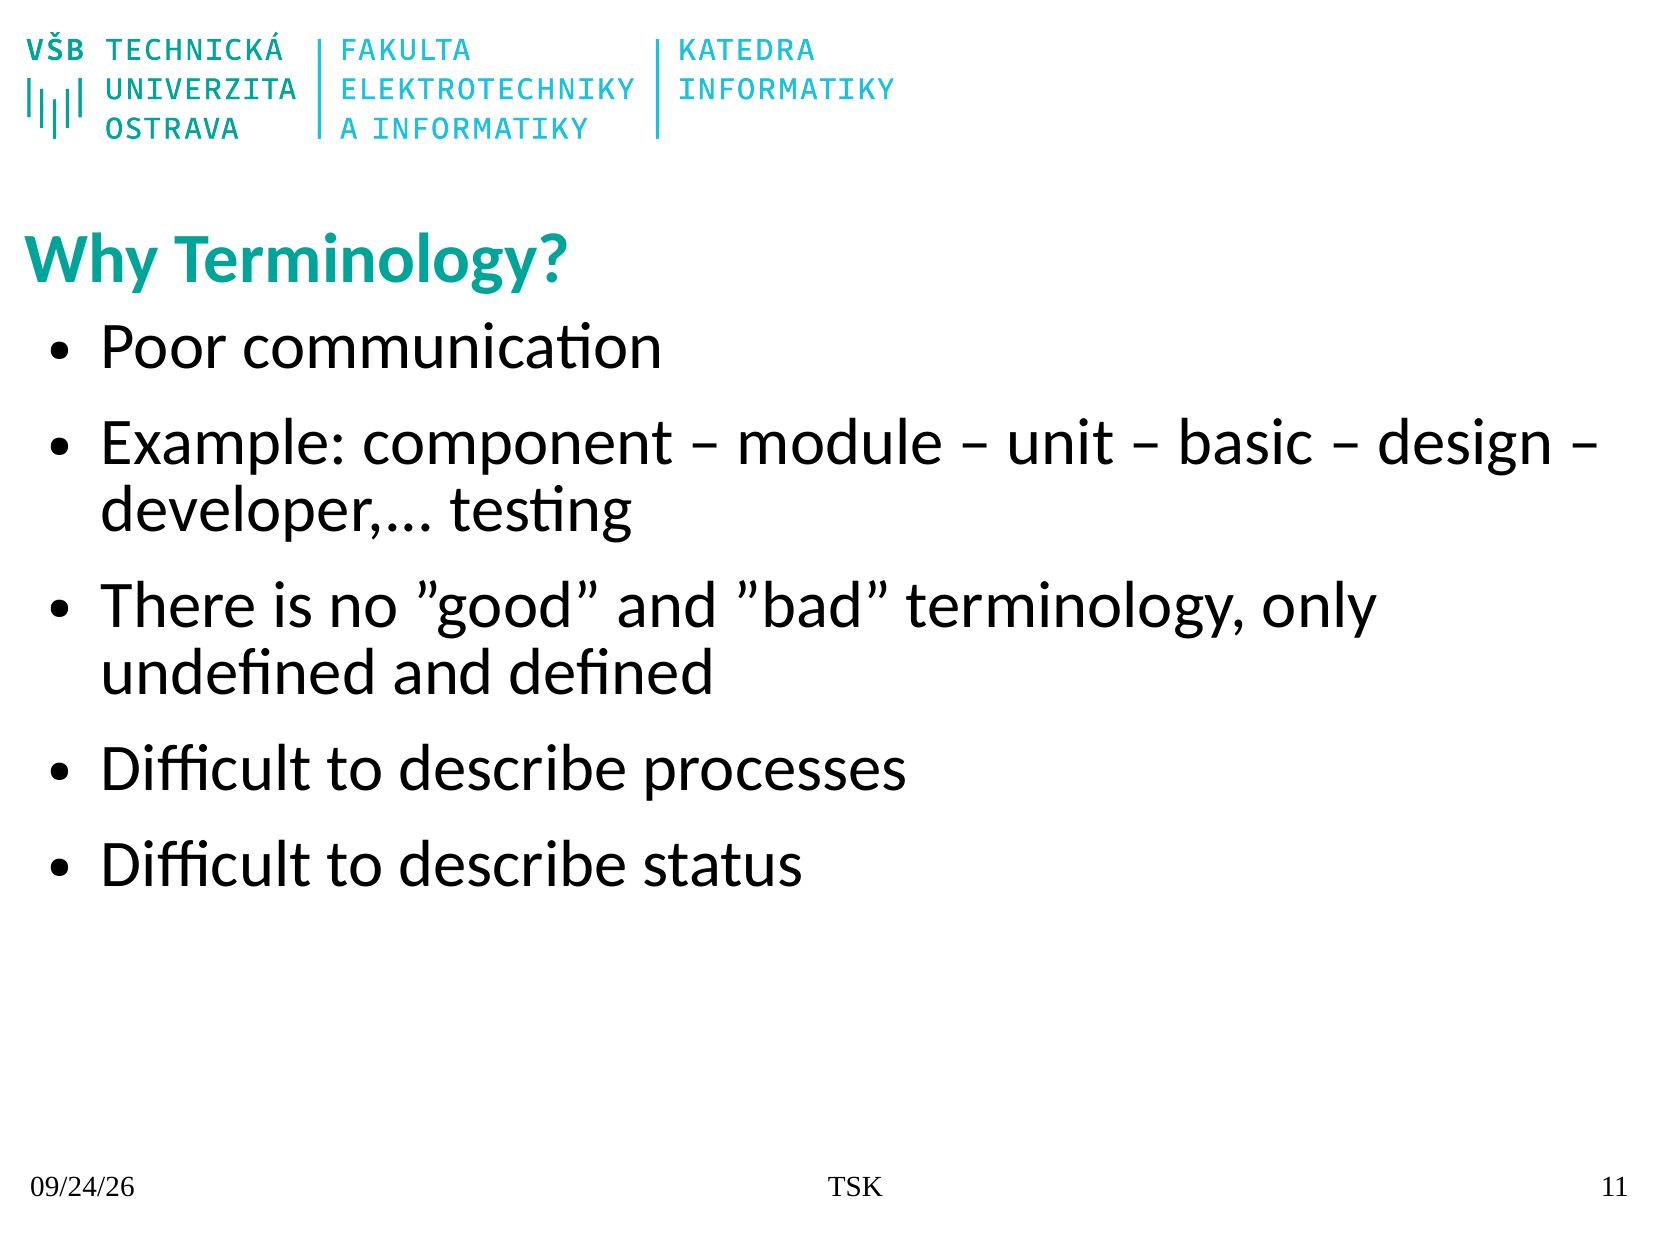

# Why Terminology?
Poor communication
Example: component – module – unit – basic – design – developer,... testing
There is no ”good” and ”bad” terminology, only undefined and defined
Difficult to describe processes
Difficult to describe status
TSK
11